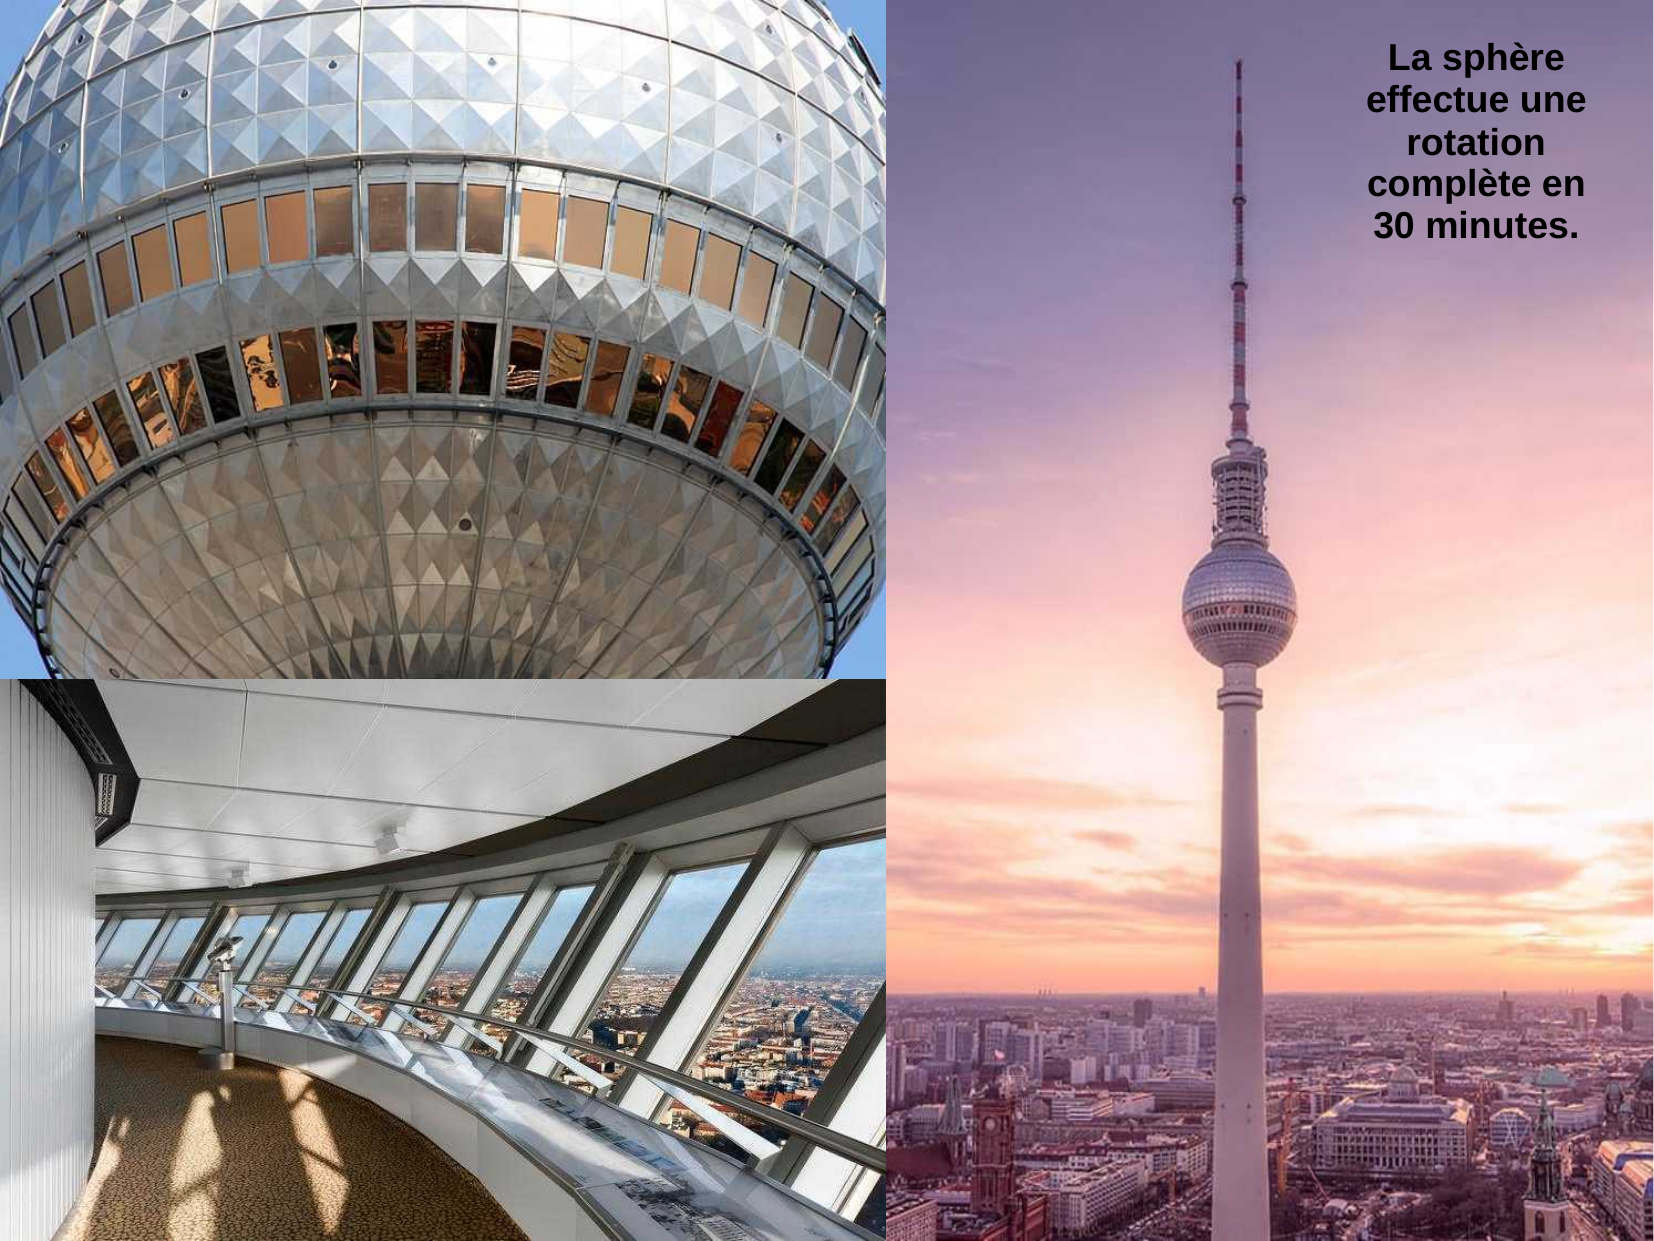

Vue panoramique sur tout Berlin. La sphère effectue un tour en 30 minutes.
La sphère effectue une rotation complète en 30 minutes.